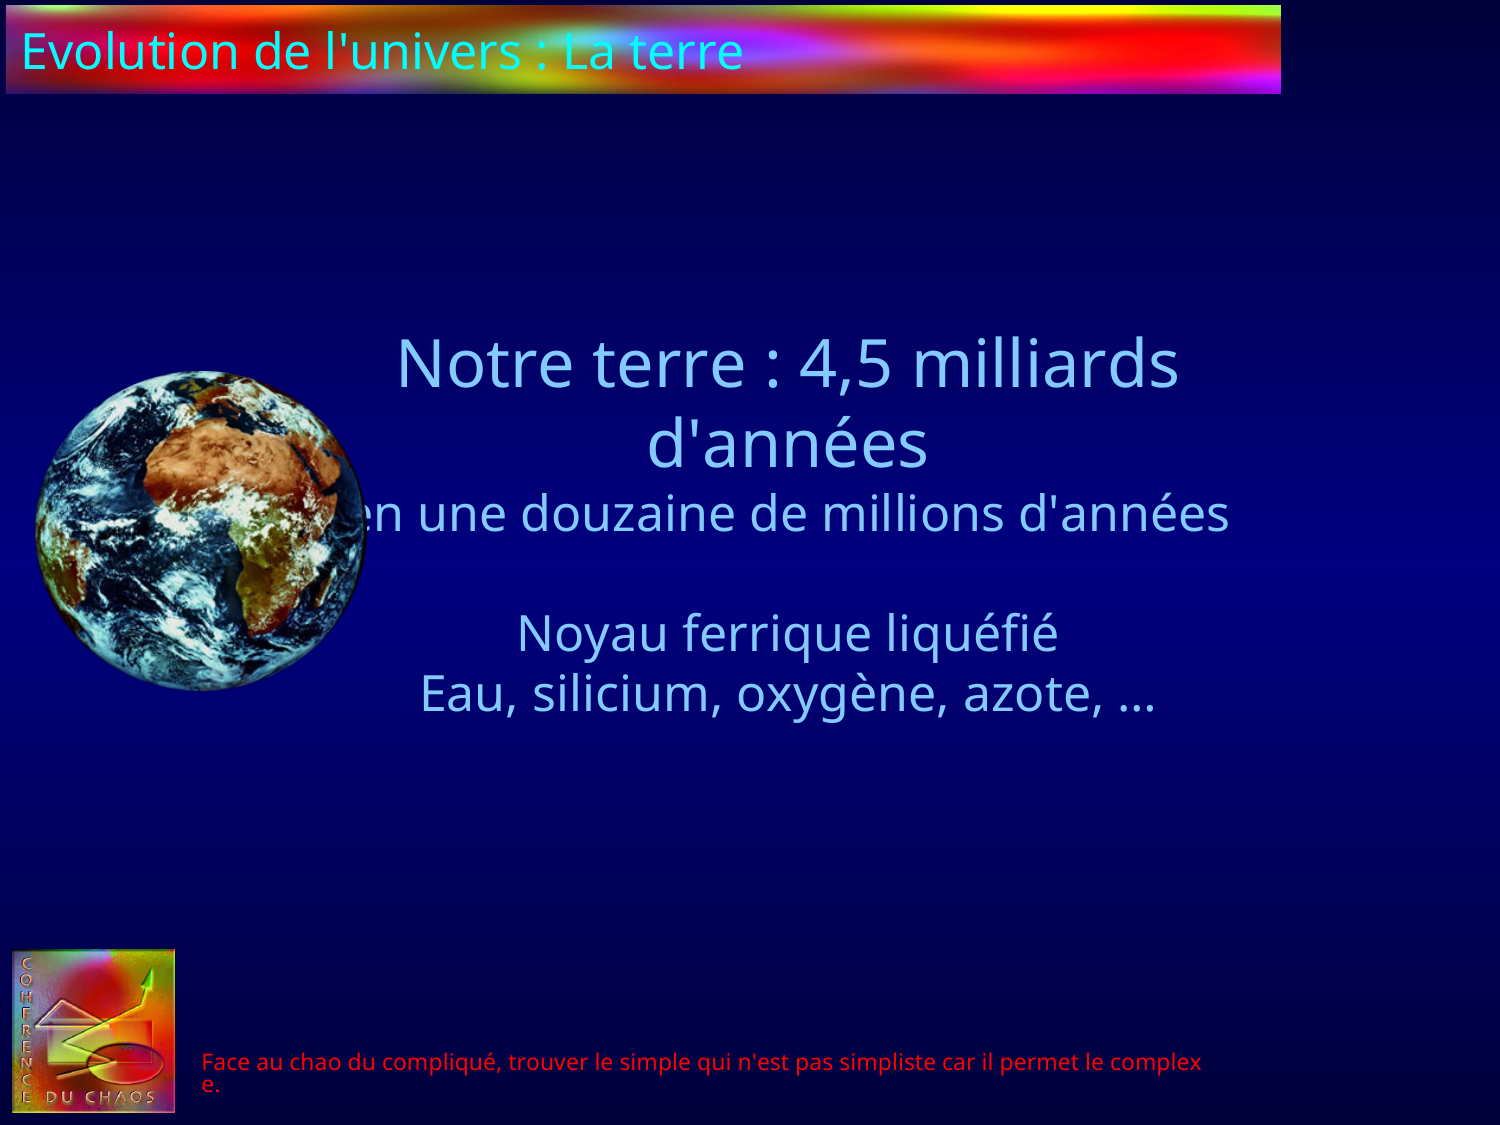

#
Evolution de l'univers : La terre
Notre terre : 4,5 milliards d'années
en une douzaine de millions d'années
Noyau ferrique liquéfié
Eau, silicium, oxygène, azote, …
Face au chao du compliqué, trouver le simple qui n'est pas simpliste car il permet le complexe.